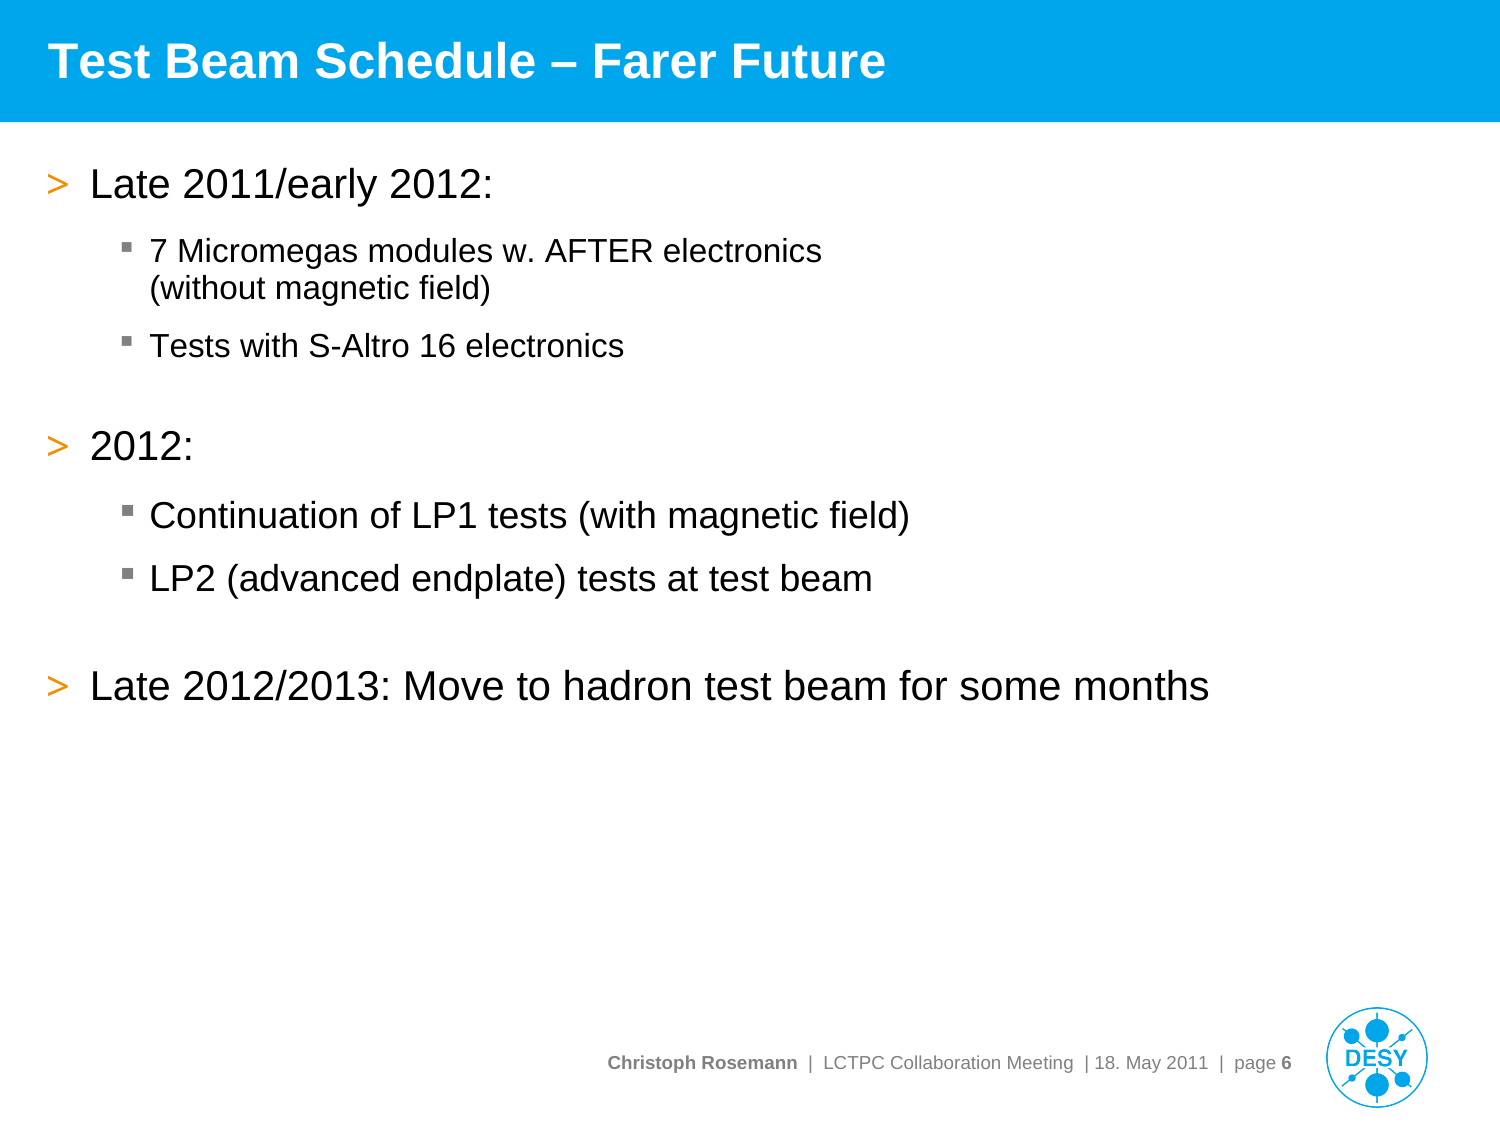

# Test Beam Schedule – Farer Future
Late 2011/early 2012:
7 Micromegas modules w. AFTER electronics
(without magnetic field)
Tests with S-Altro 16 electronics
2012:
Continuation of LP1 tests (with magnetic field)
LP2 (advanced endplate) tests at test beam
Late 2012/2013: Move to hadron test beam for some months